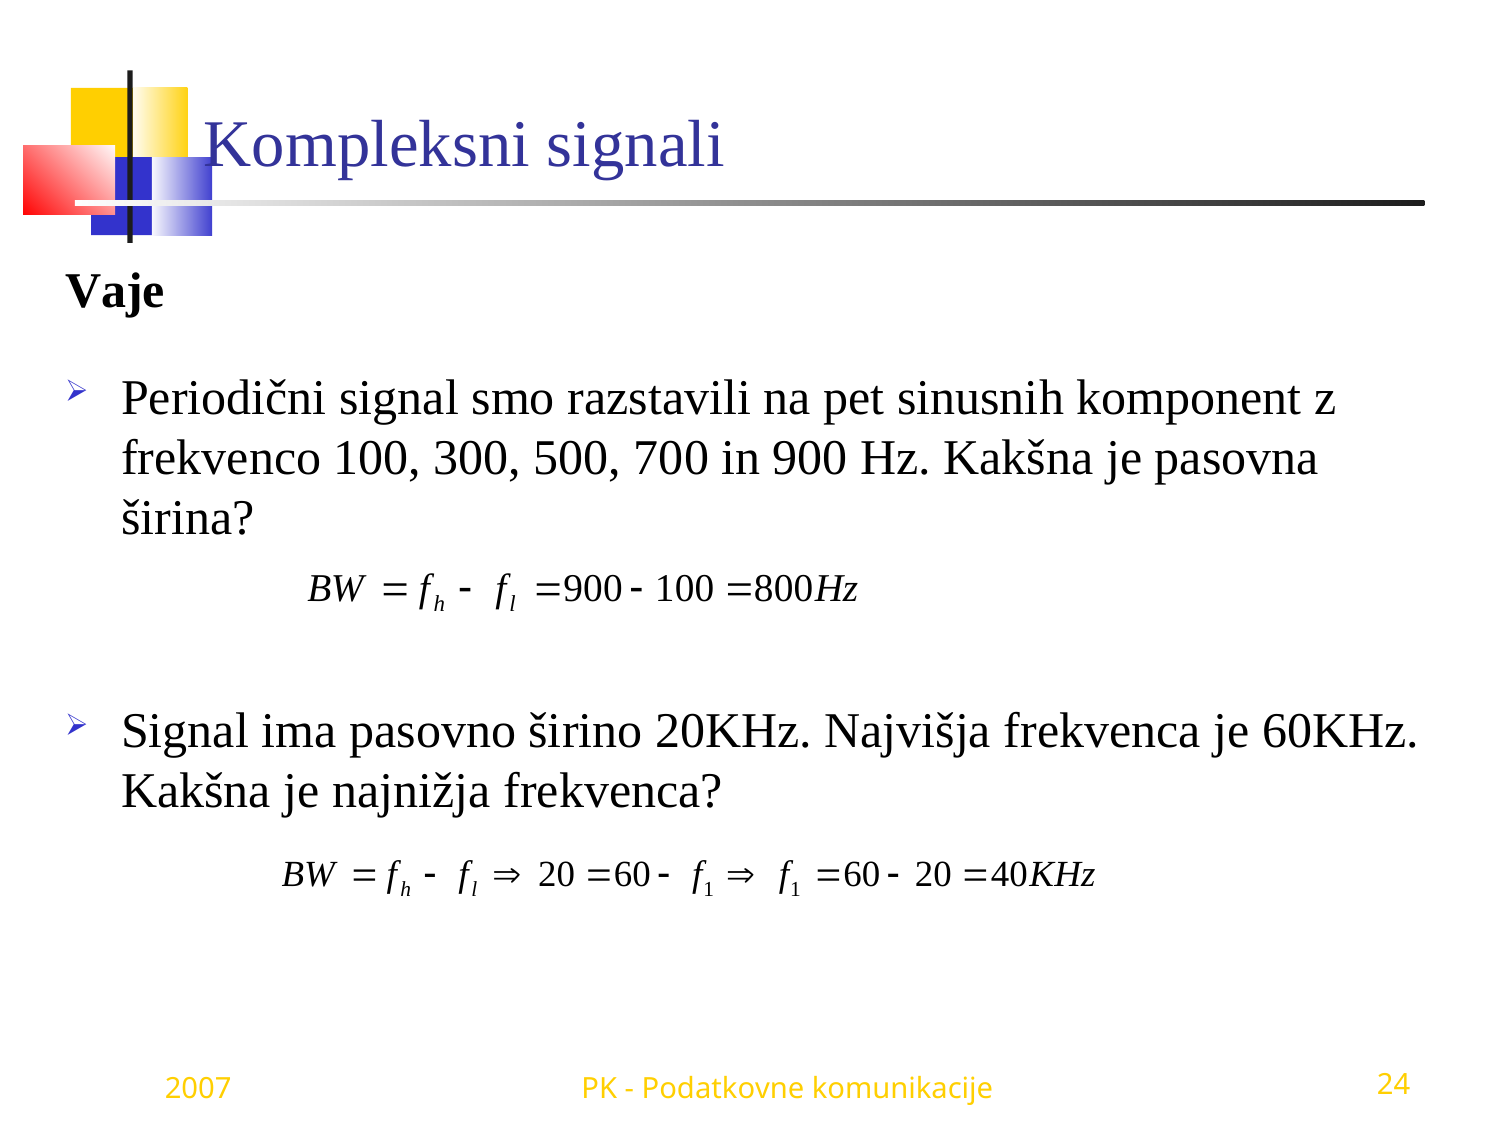

# Kompleksni signali
Vaje
Periodični signal smo razstavili na pet sinusnih komponent z frekvenco 100, 300, 500, 700 in 900 Hz. Kakšna je pasovna širina?
Signal ima pasovno širino 20KHz. Najvišja frekvenca je 60KHz. Kakšna je najnižja frekvenca?
2007
PK - Podatkovne komunikacije